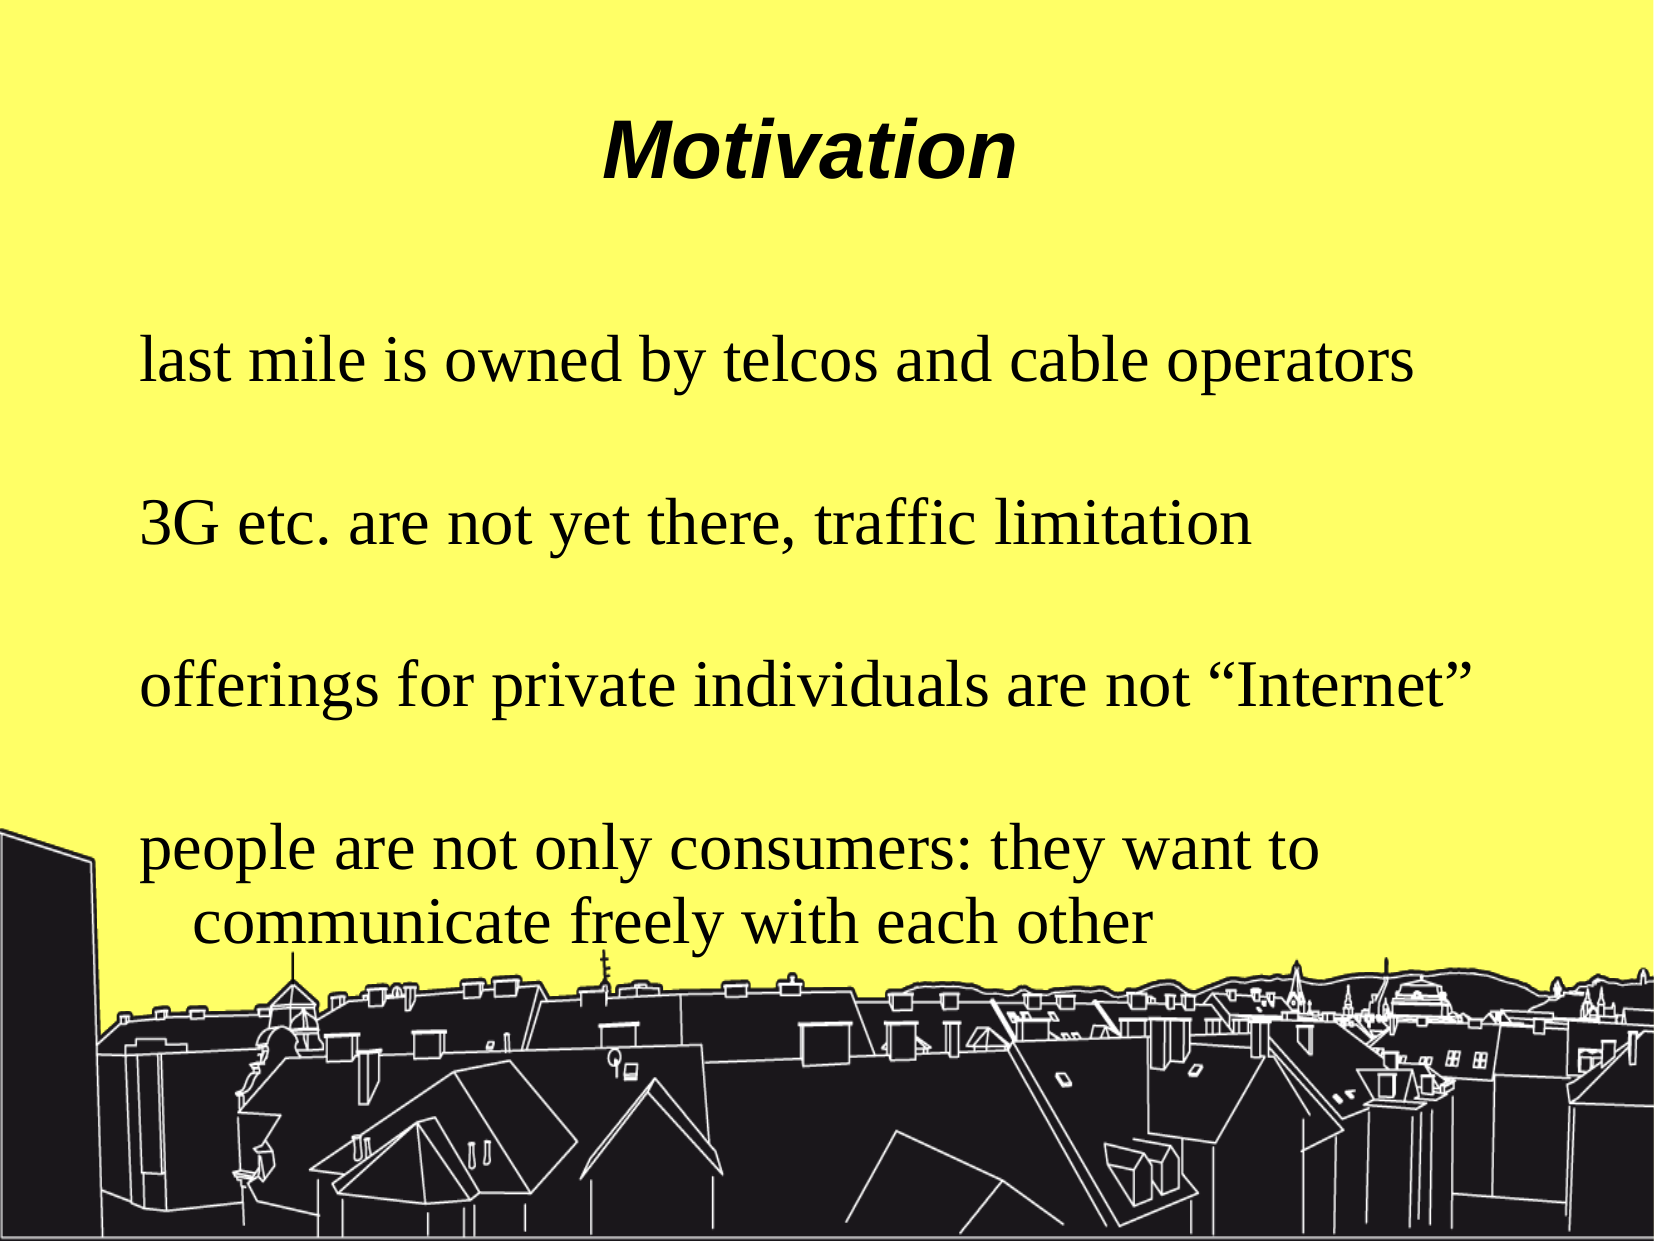

# Motivation
last mile is owned by telcos and cable operators
3G etc. are not yet there, traffic limitation
offerings for private individuals are not “Internet”
people are not only consumers: they want to communicate freely with each other